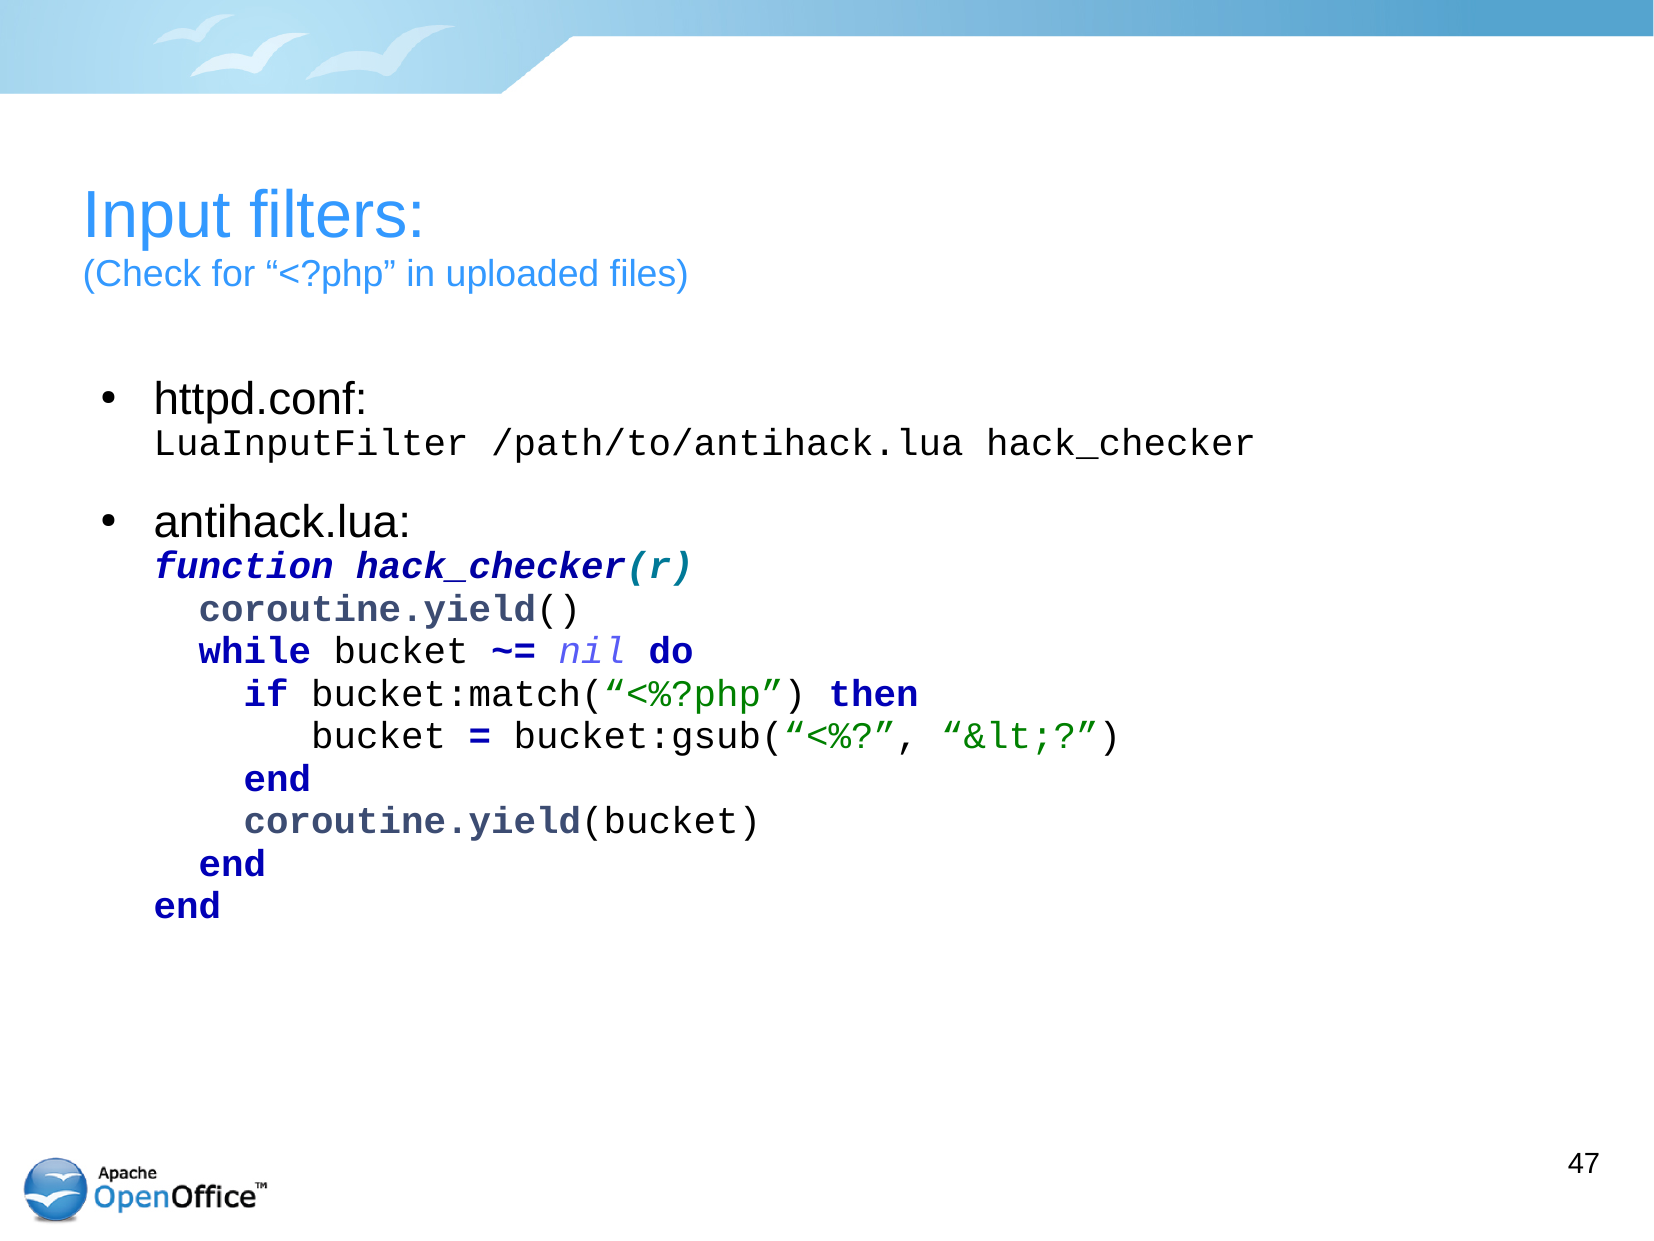

# Input filters: (Check for “<?php” in uploaded files)
httpd.conf:
LuaInputFilter /path/to/antihack.lua hack_checker
antihack.lua:
function hack_checker(r)
 coroutine.yield()
 while bucket ~= nil do
 if bucket:match(“<%?php”) then
 bucket = bucket:gsub(“<%?”, “&lt;?”)
 end
 coroutine.yield(bucket)
 end
end
47